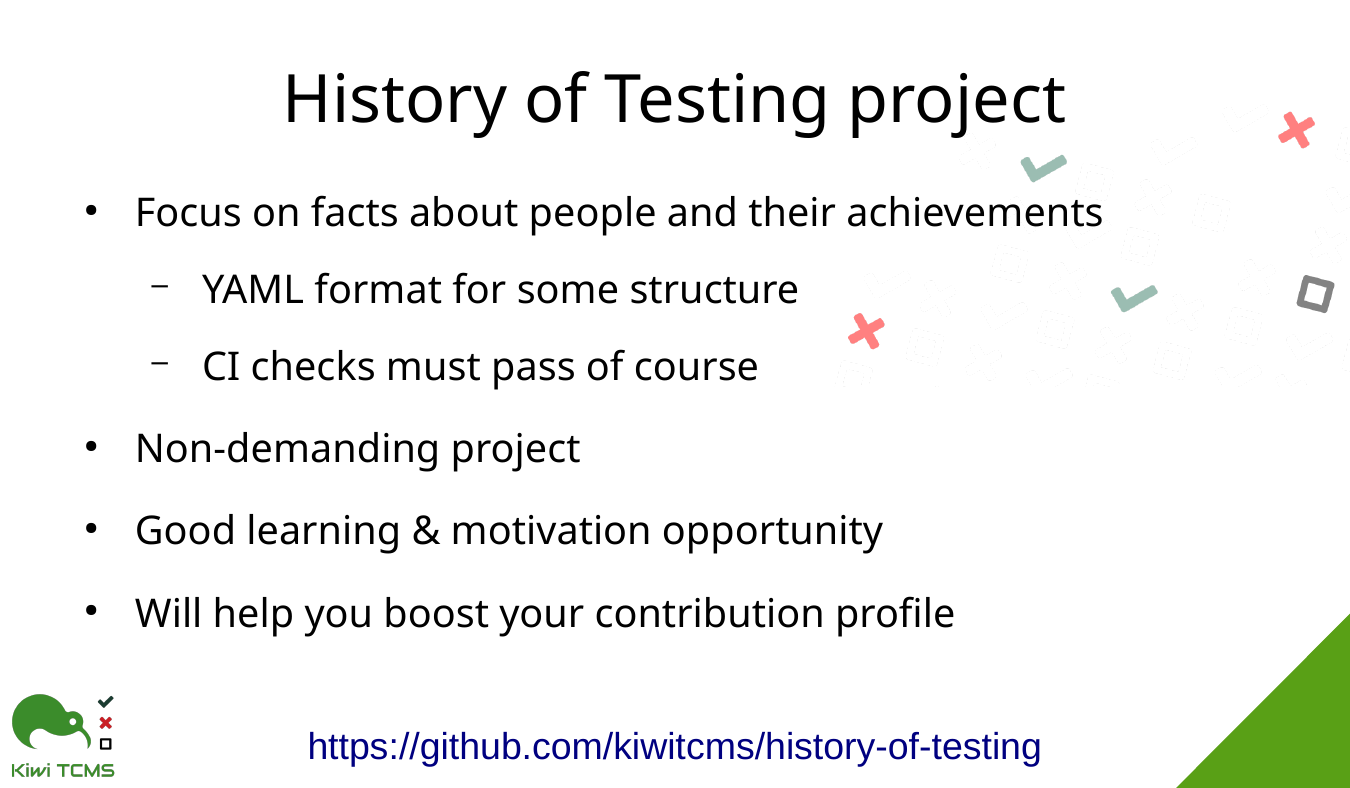

# History of Testing project
Focus on facts about people and their achievements
YAML format for some structure
CI checks must pass of course
Non-demanding project
Good learning & motivation opportunity
Will help you boost your contribution profile